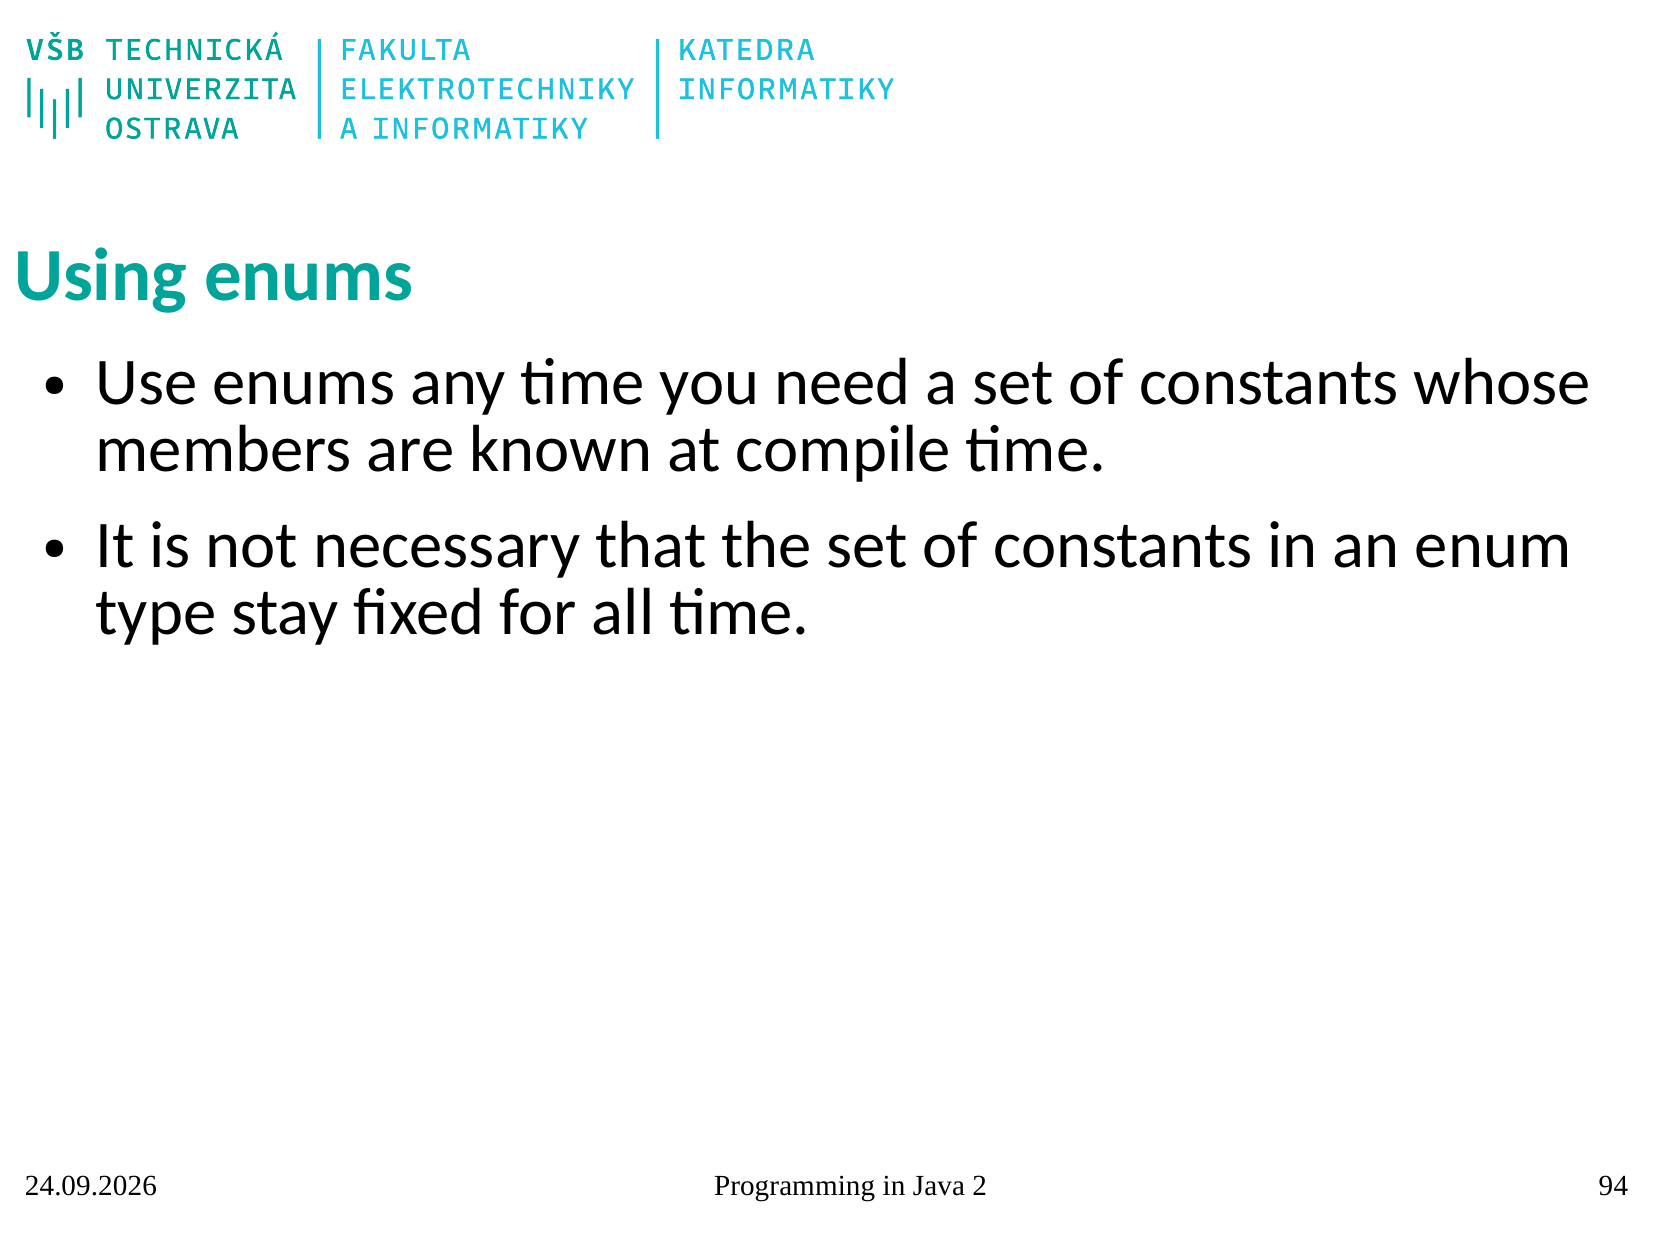

# Using enums
Use enums any time you need a set of constants whose members are known at compile time.
It is not necessary that the set of constants in an enum type stay fixed for all time.
Programming in Java 2
94